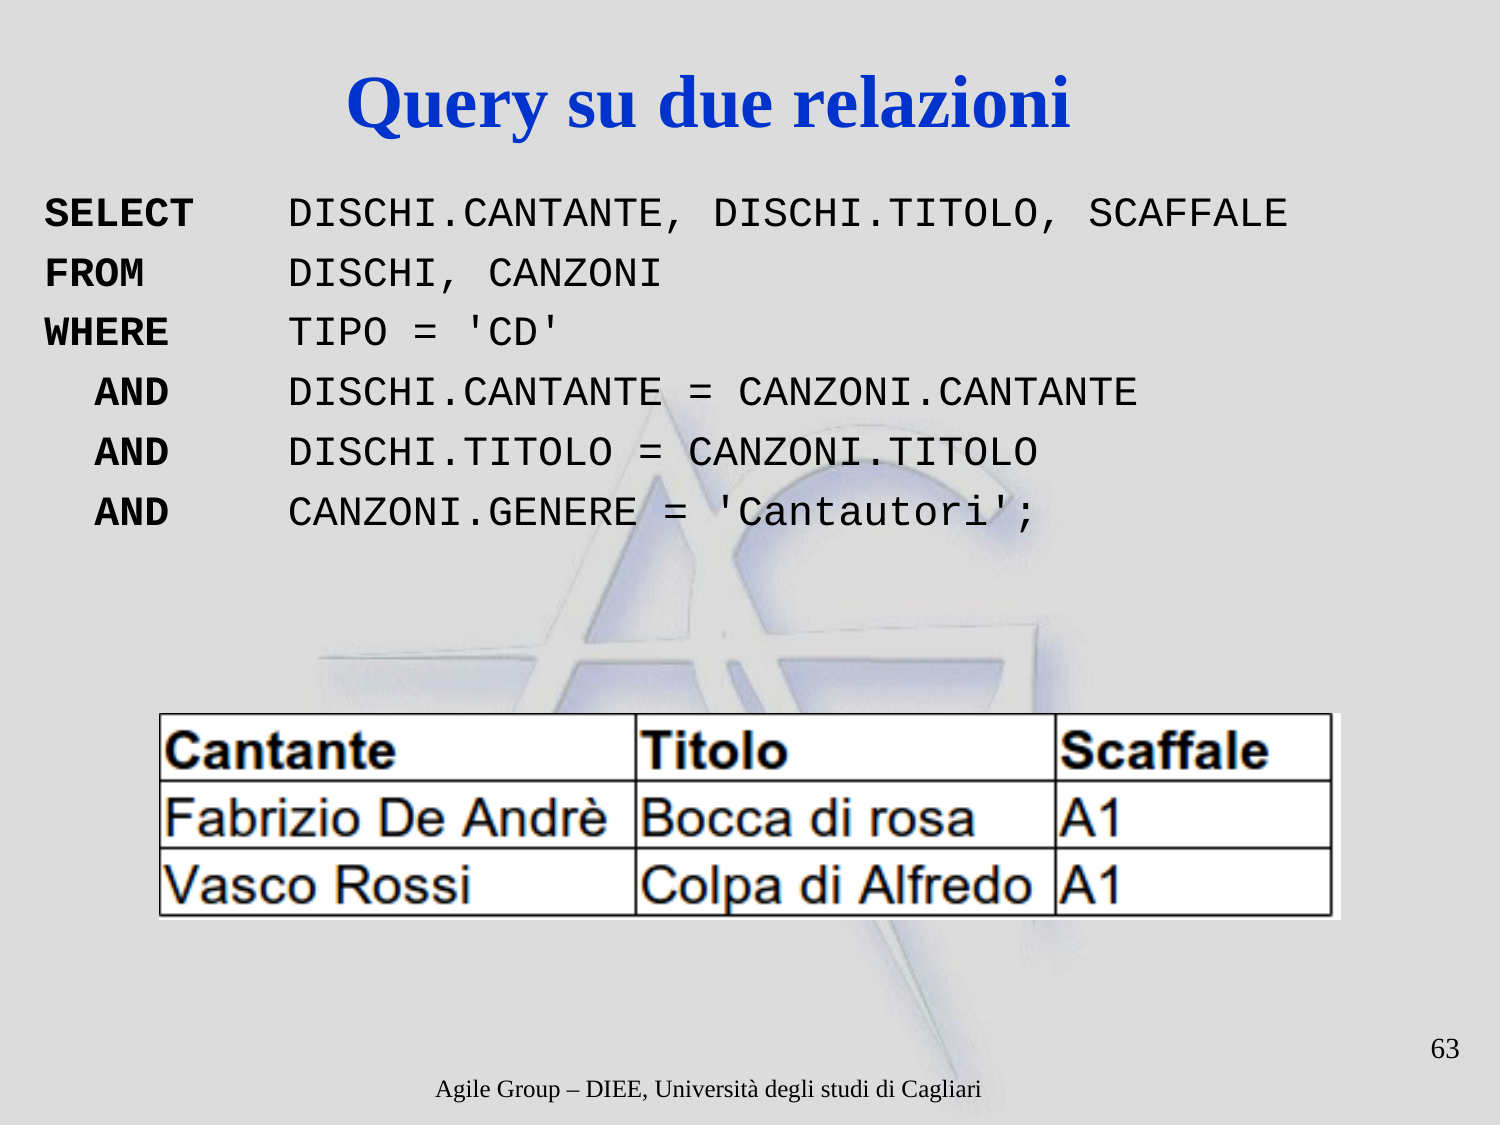

# Query su due relazioni
SELECT 	DISCHI.CANTANTE, DISCHI.TITOLO, SCAFFALE
FROM	DISCHI, CANZONI
WHERE	TIPO = 'CD'
 AND	DISCHI.CANTANTE = CANZONI.CANTANTE
 AND	DISCHI.TITOLO = CANZONI.TITOLO
 AND	CANZONI.GENERE = 'Cantautori';
63